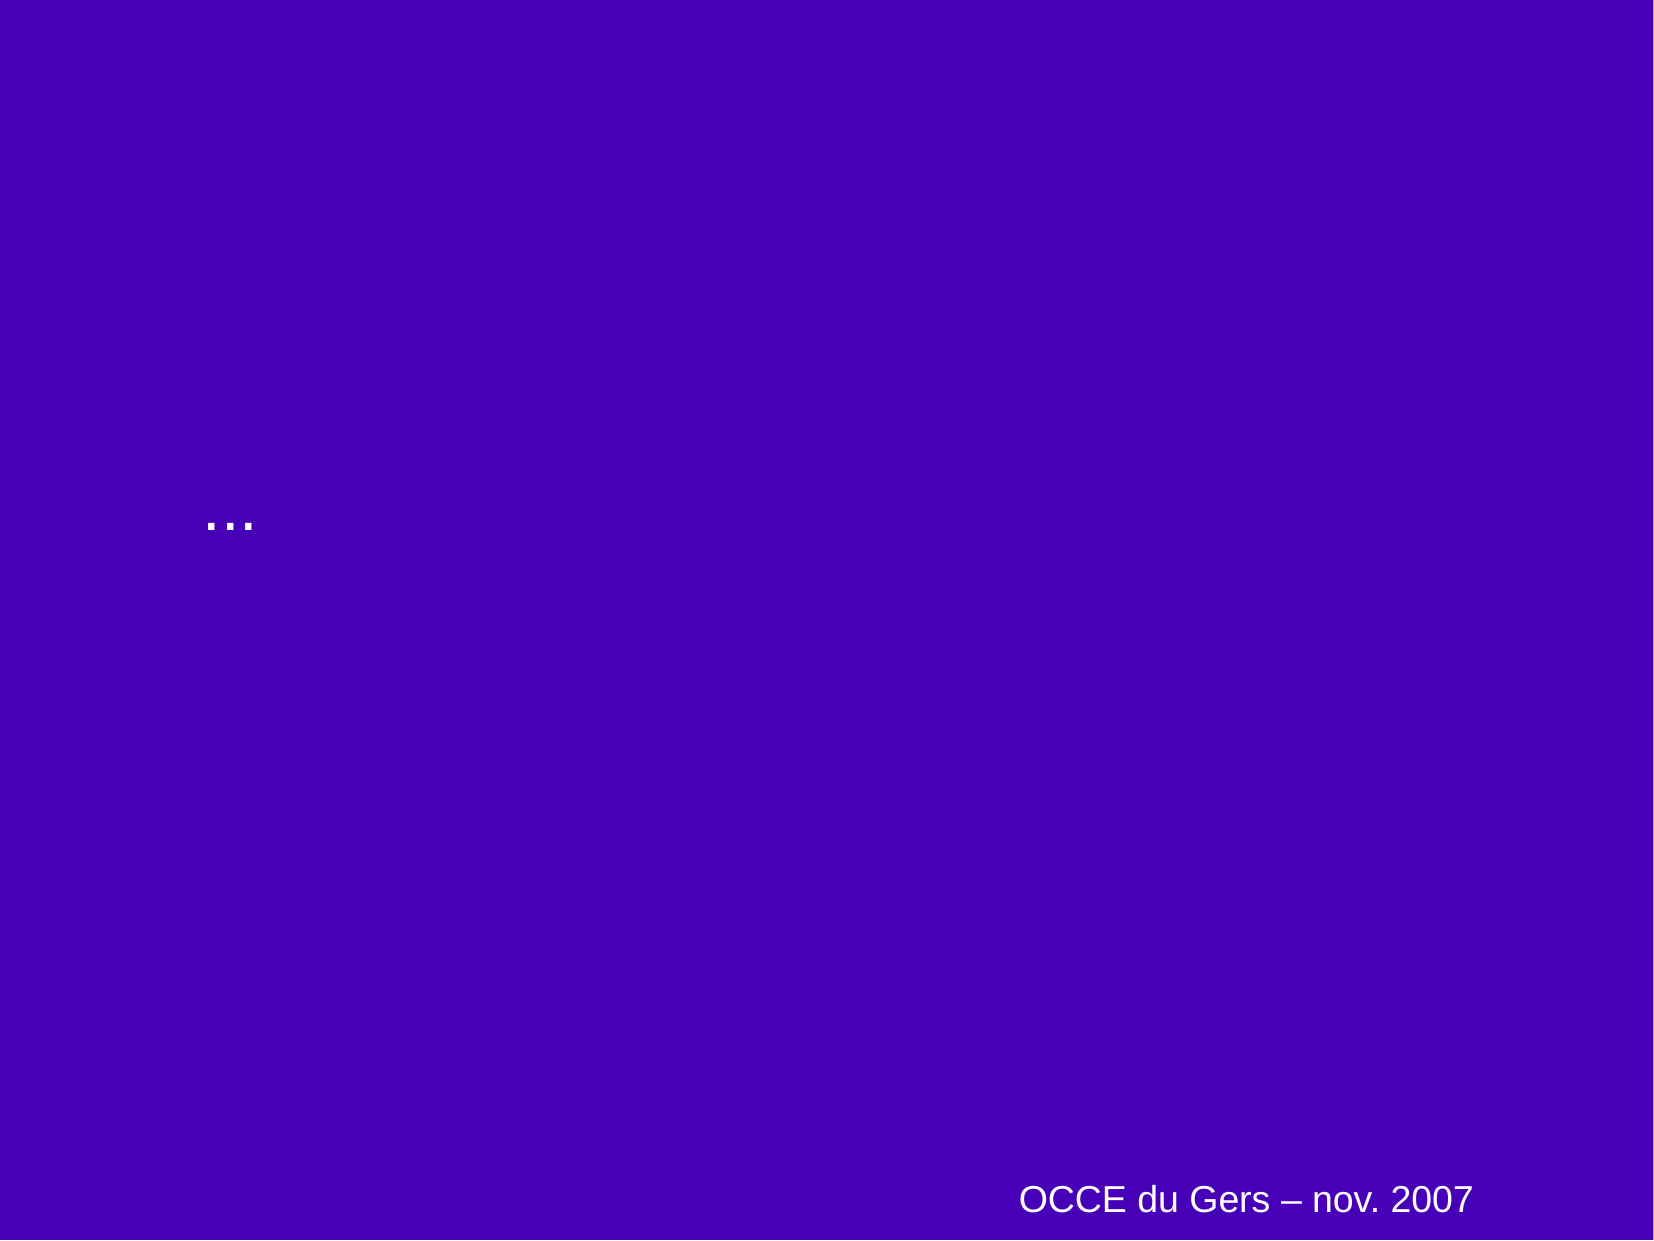

#
...
OCCE du Gers – nov. 2007